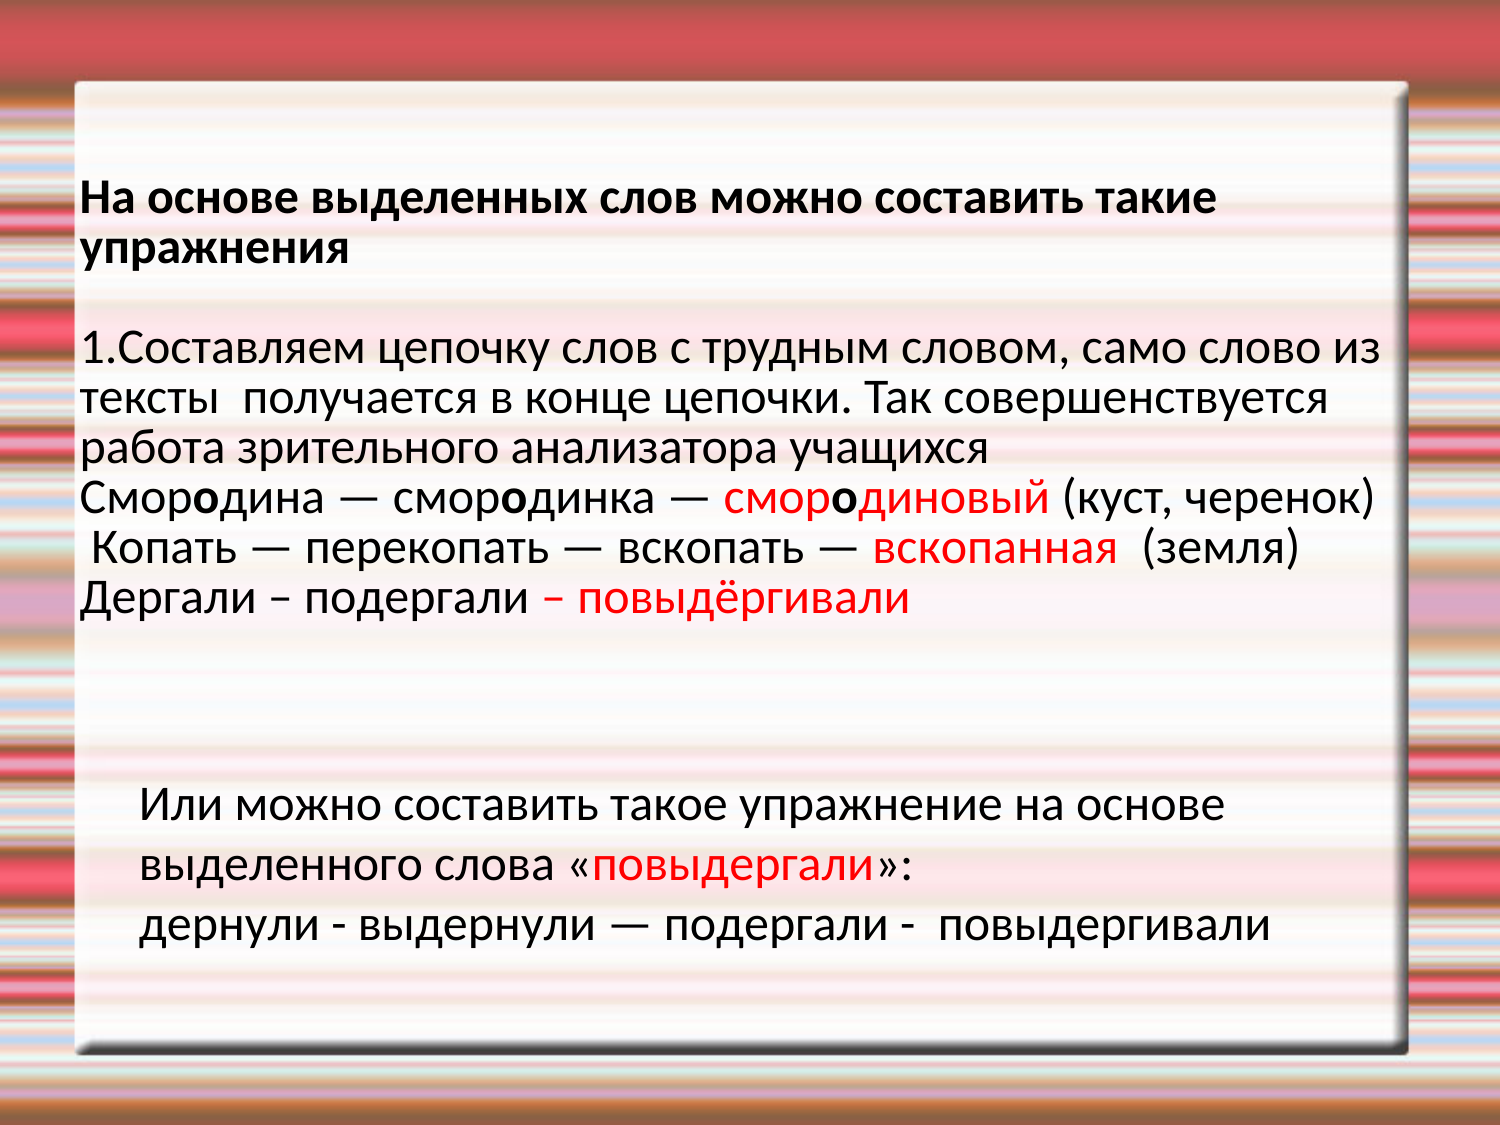

На основе выделенных слов можно составить такие упражнения
1.Составляем цепочку слов с трудным словом, само слово из тексты получается в конце цепочки. Так совершенствуется работа зрительного анализатора учащихся
Смородина — смородинка — смородиновый (куст, черенок)
 Копать — перекопать — вскопать — вскопанная (земля)
Дергали – подергали – повыдёргивали
Или можно составить такое упражнение на основе выделенного слова «повыдергали»:
дернули - выдернули — подергали - повыдергивали